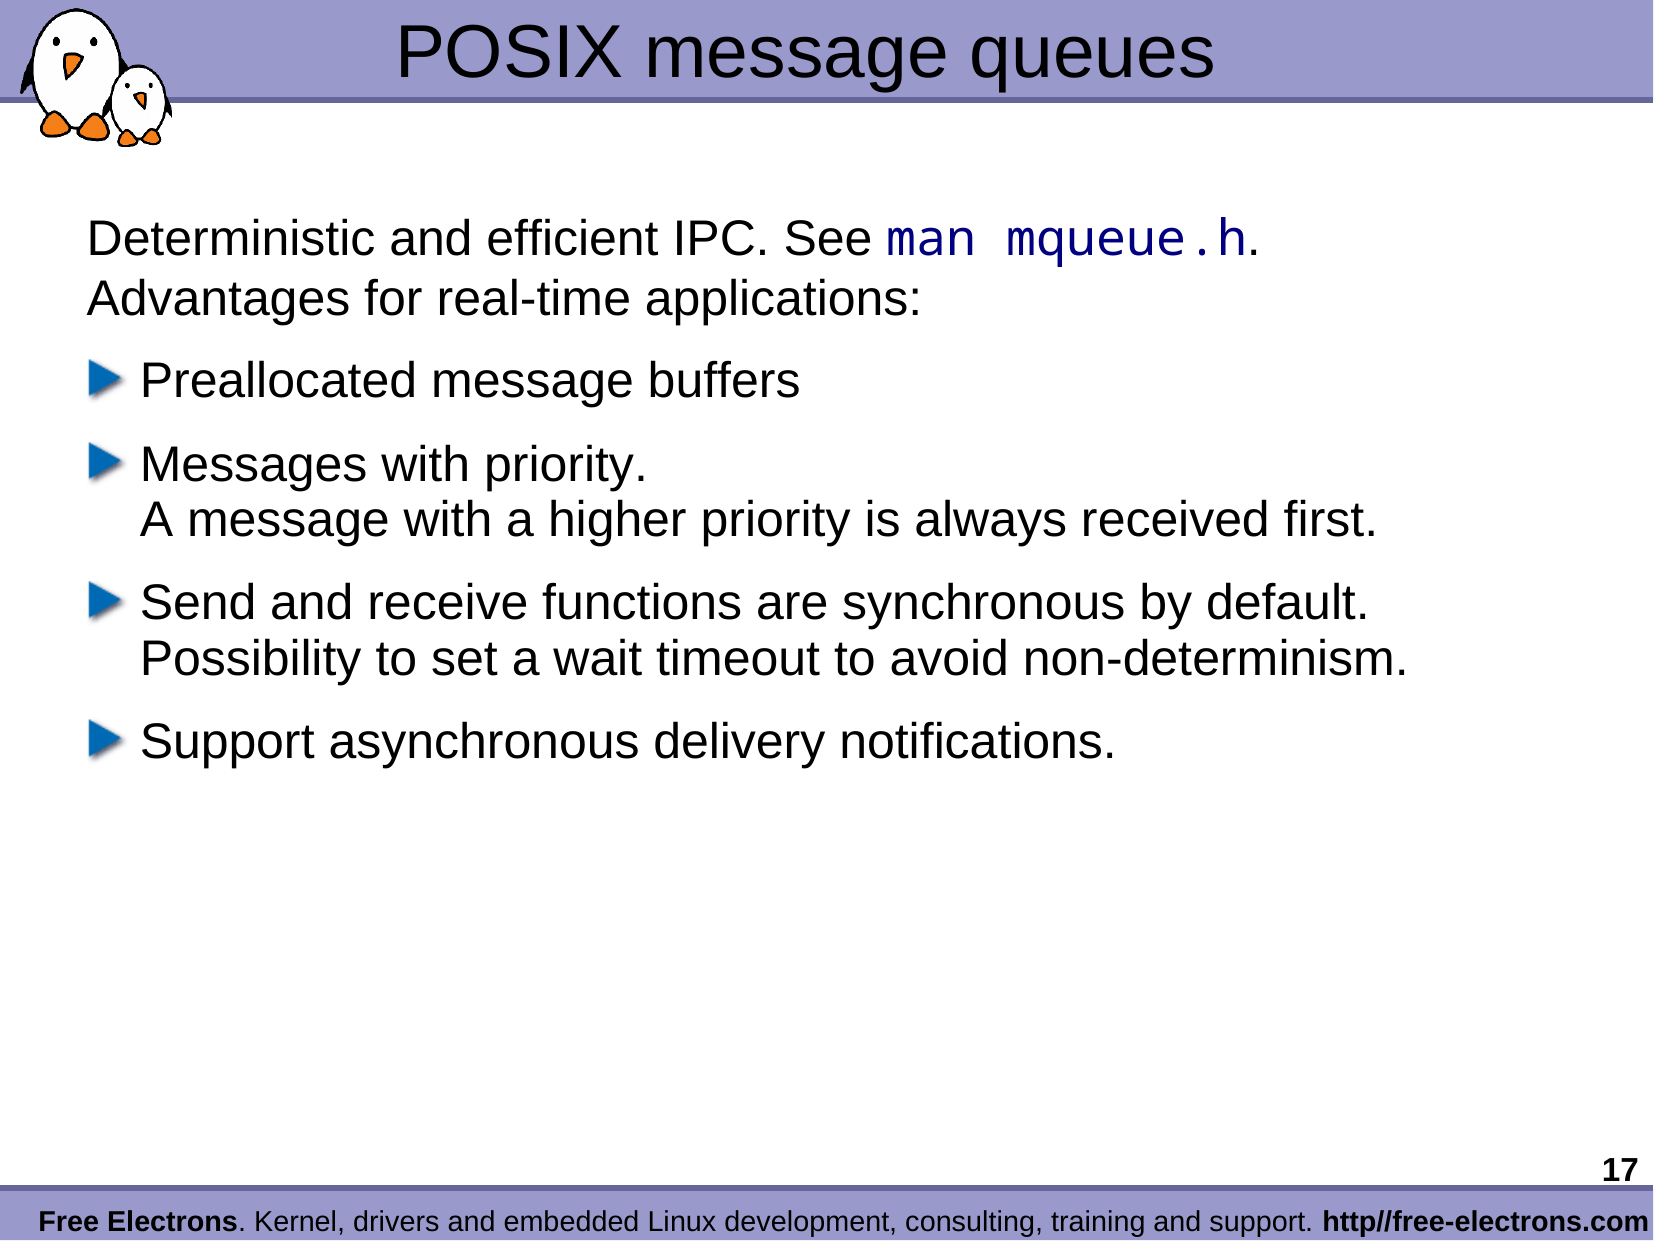

# POSIX message queues
Deterministic and efficient IPC. See man mqueue.h.
Advantages for real-time applications:
Preallocated message buffers
Messages with priority.
A message with a higher priority is always received first.
Send and receive functions are synchronous by default.
Possibility to set a wait timeout to avoid non-determinism.
Support asynchronous delivery notifications.